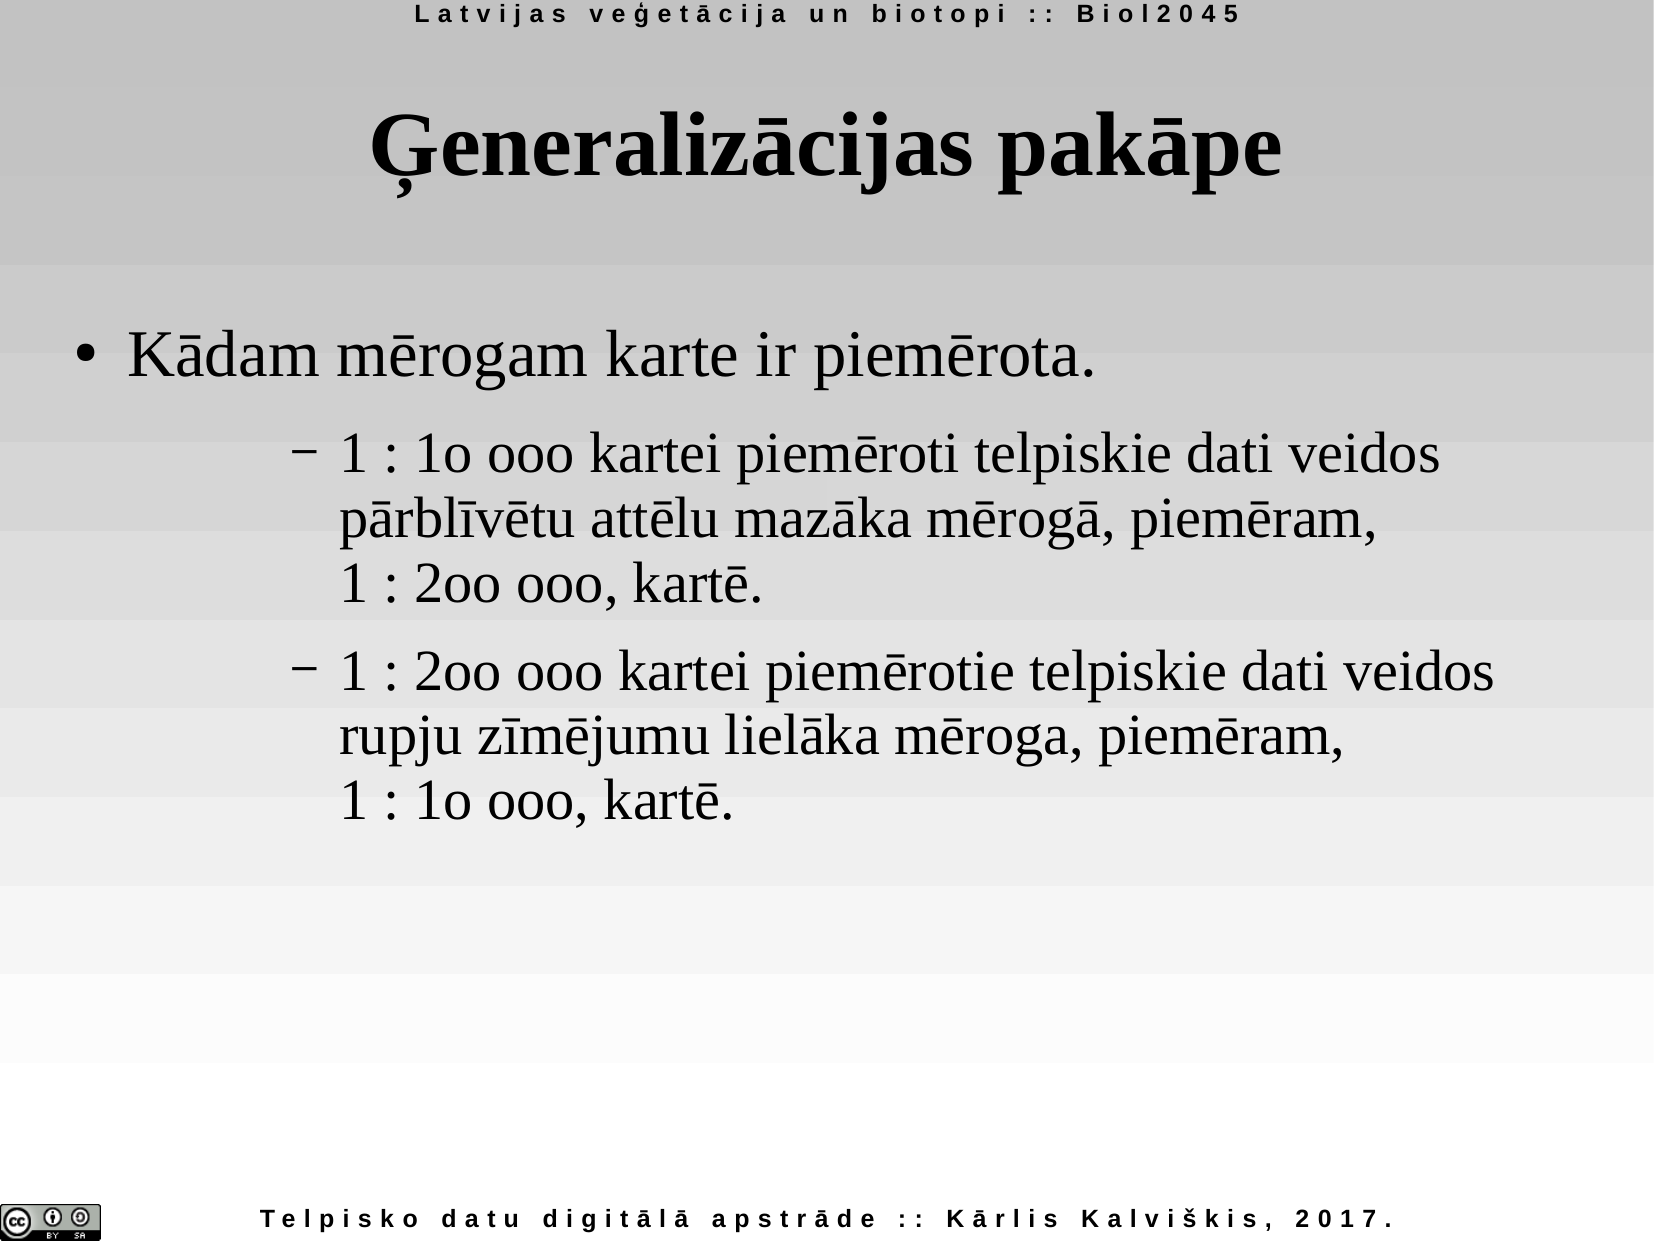

# Ģeneralizācijas pakāpe
Kādam mērogam karte ir piemērota.
1 : 1o ooo kartei piemēroti telpiskie dati veidos pārblīvētu attēlu mazāka mērogā, piemēram, 1 : 2oo ooo, kartē.
1 : 2oo ooo kartei piemērotie telpiskie dati veidos rupju zīmējumu lielāka mēroga, piemēram, 1 : 1o ooo, kartē.